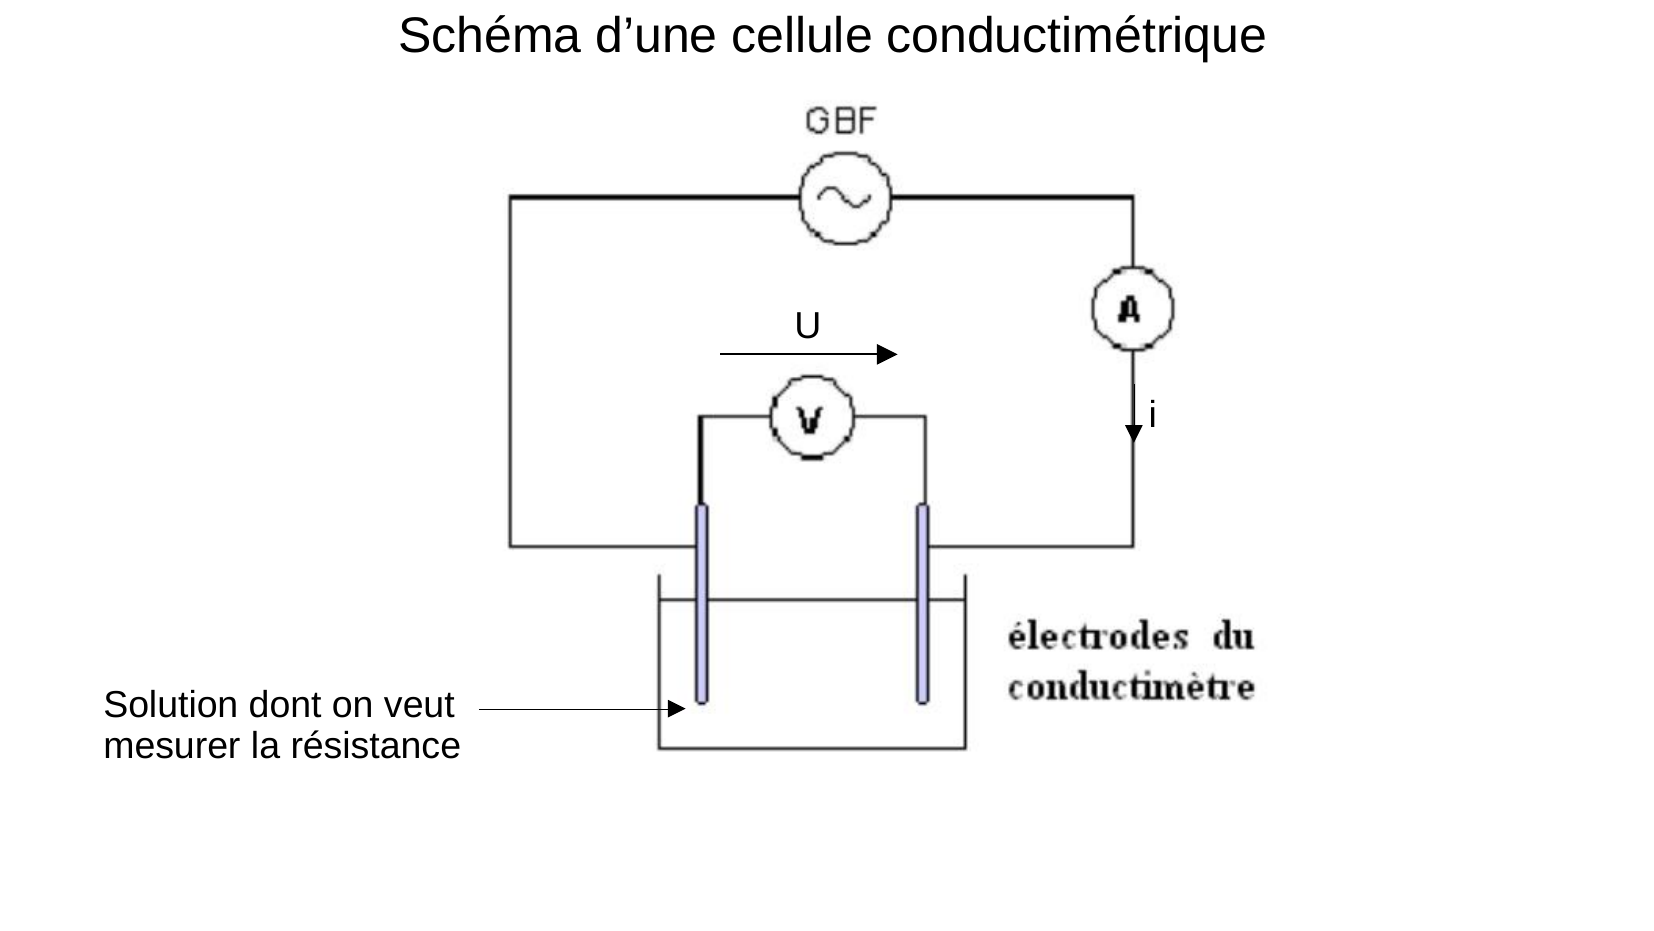

Schéma d’une cellule conductimétrique
U
i
Solution dont on veut mesurer la résistance